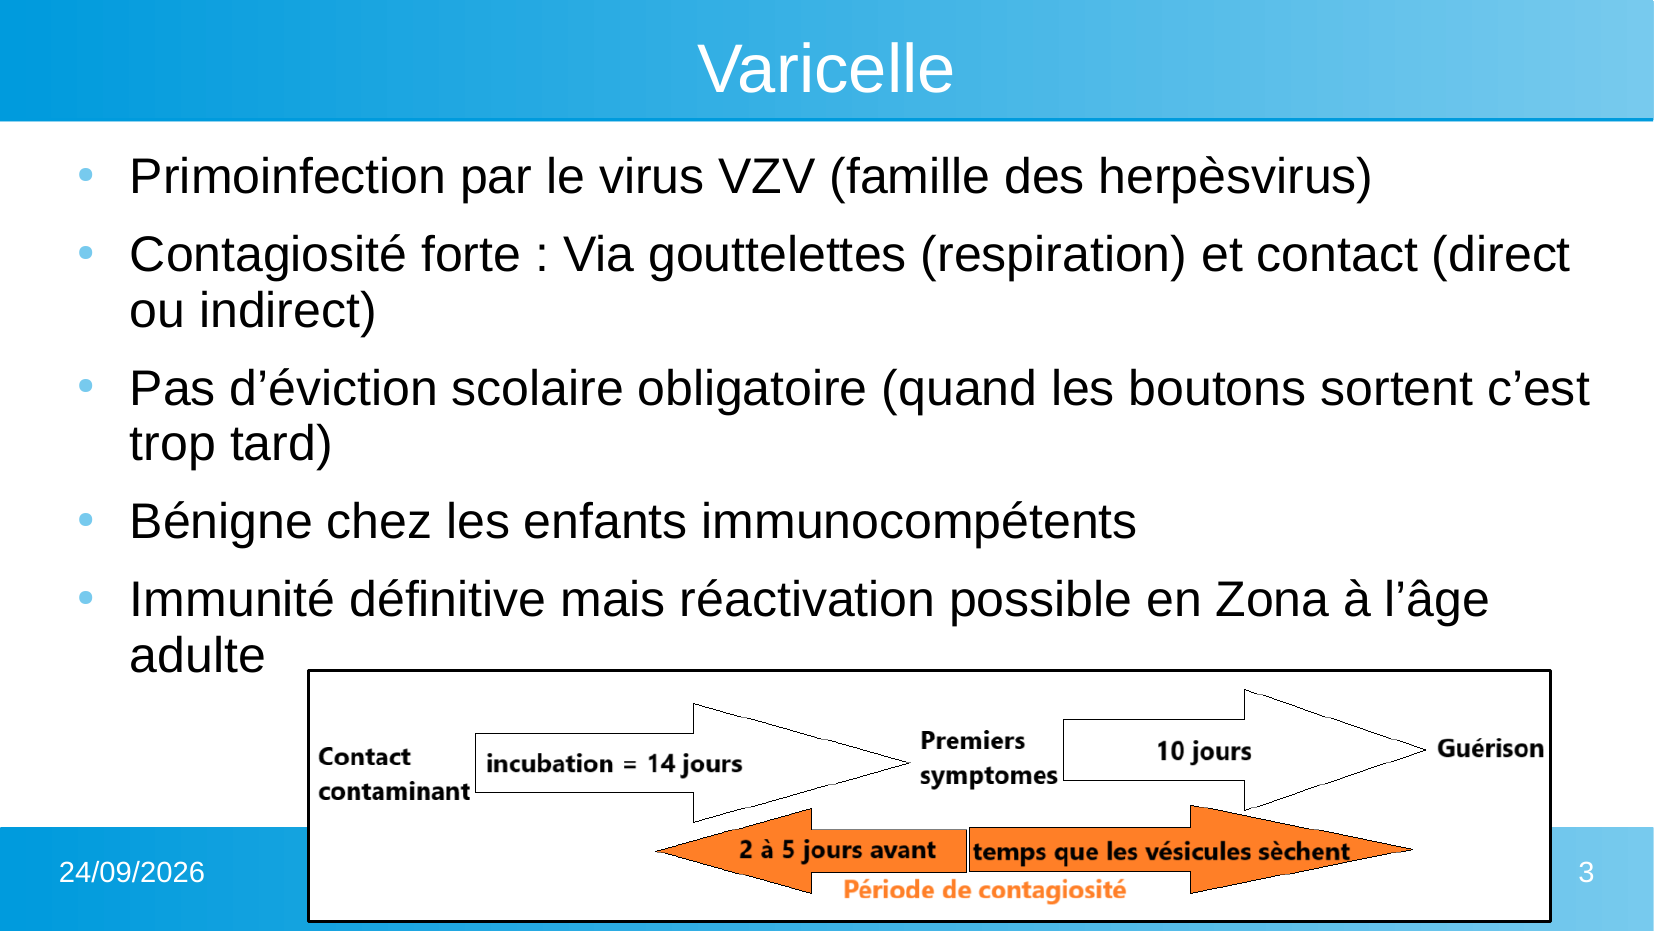

# Varicelle
Primoinfection par le virus VZV (famille des herpèsvirus)
Contagiosité forte : Via gouttelettes (respiration) et contact (direct ou indirect)
Pas d’éviction scolaire obligatoire (quand les boutons sortent c’est trop tard)
Bénigne chez les enfants immunocompétents
Immunité définitive mais réactivation possible en Zona à l’âge adulte
3